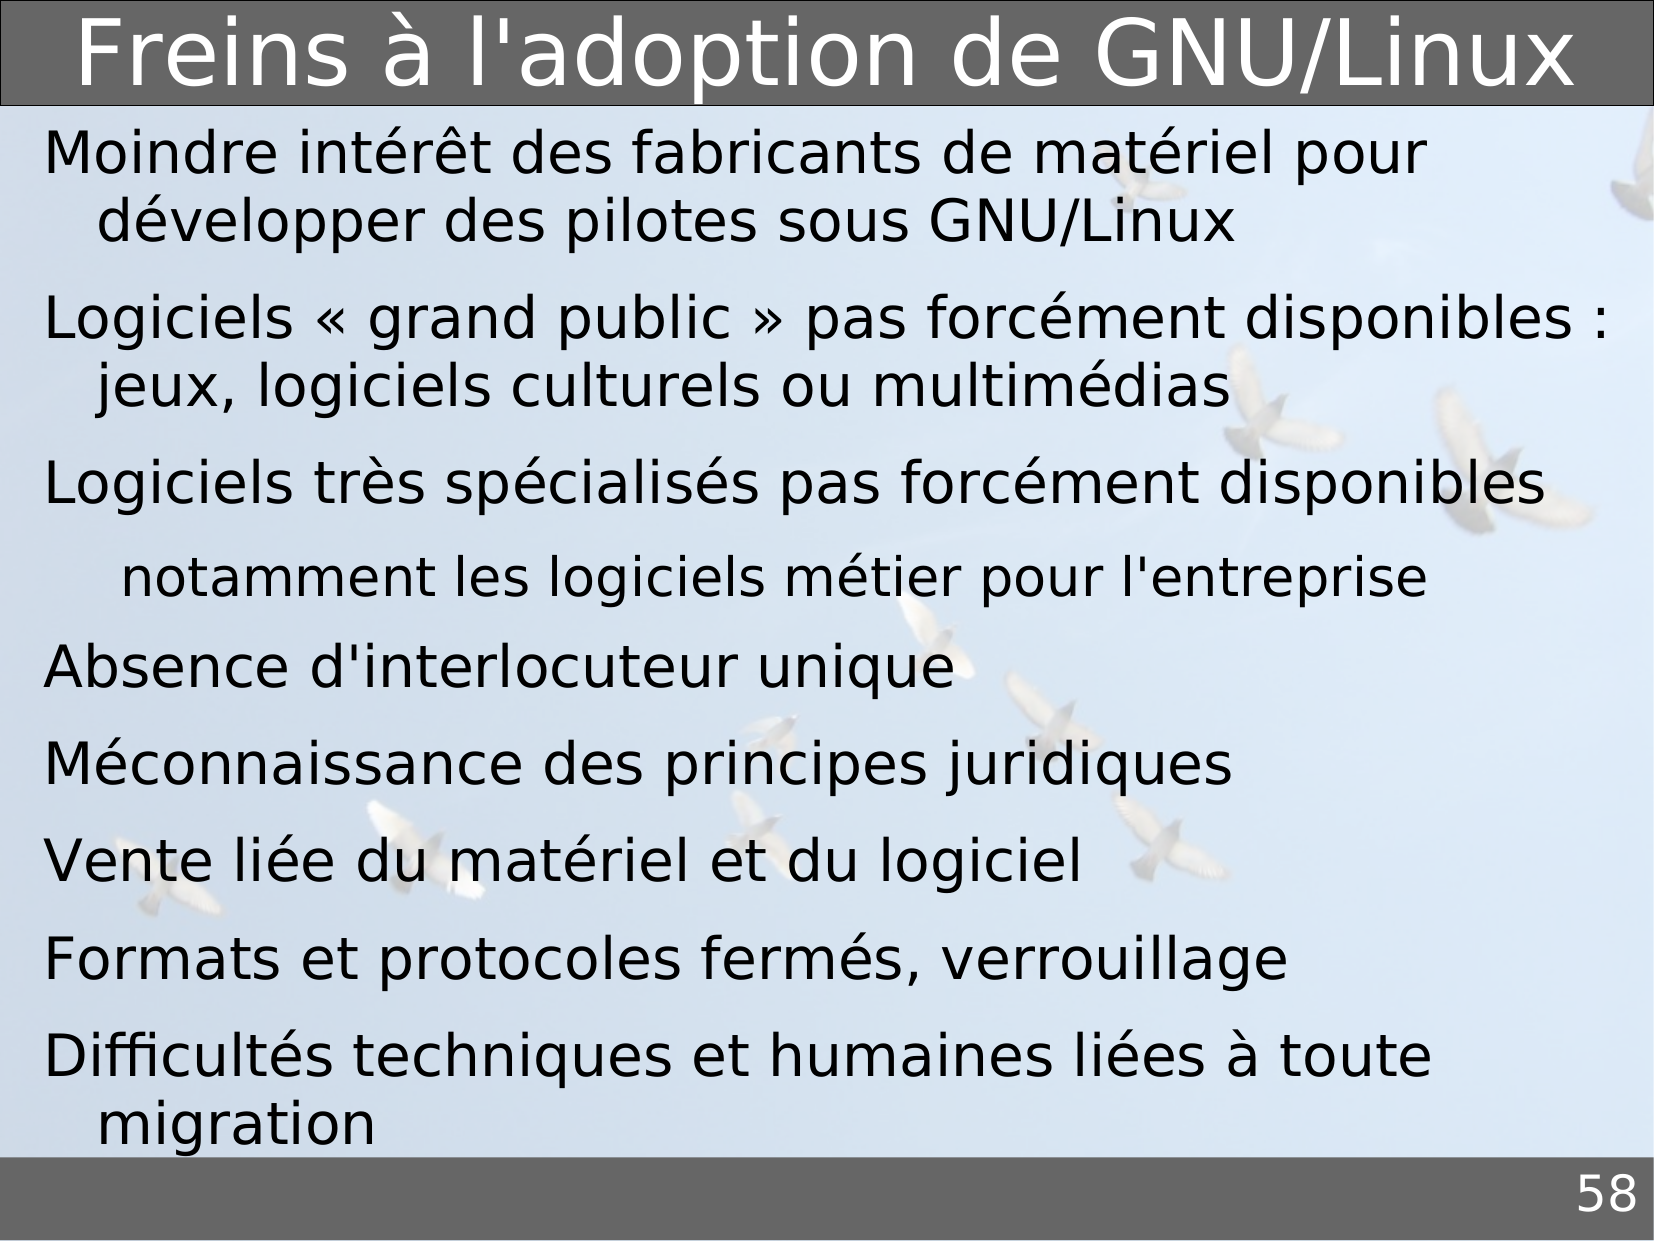

# Freins à l'adoption de GNU/Linux
Moindre intérêt des fabricants de matériel pour développer des pilotes sous GNU/Linux
Logiciels « grand public » pas forcément disponibles : jeux, logiciels culturels ou multimédias
Logiciels très spécialisés pas forcément disponibles
notamment les logiciels métier pour l'entreprise
Absence d'interlocuteur unique
Méconnaissance des principes juridiques
Vente liée du matériel et du logiciel
Formats et protocoles fermés, verrouillage
Difficultés techniques et humaines liées à toute migration